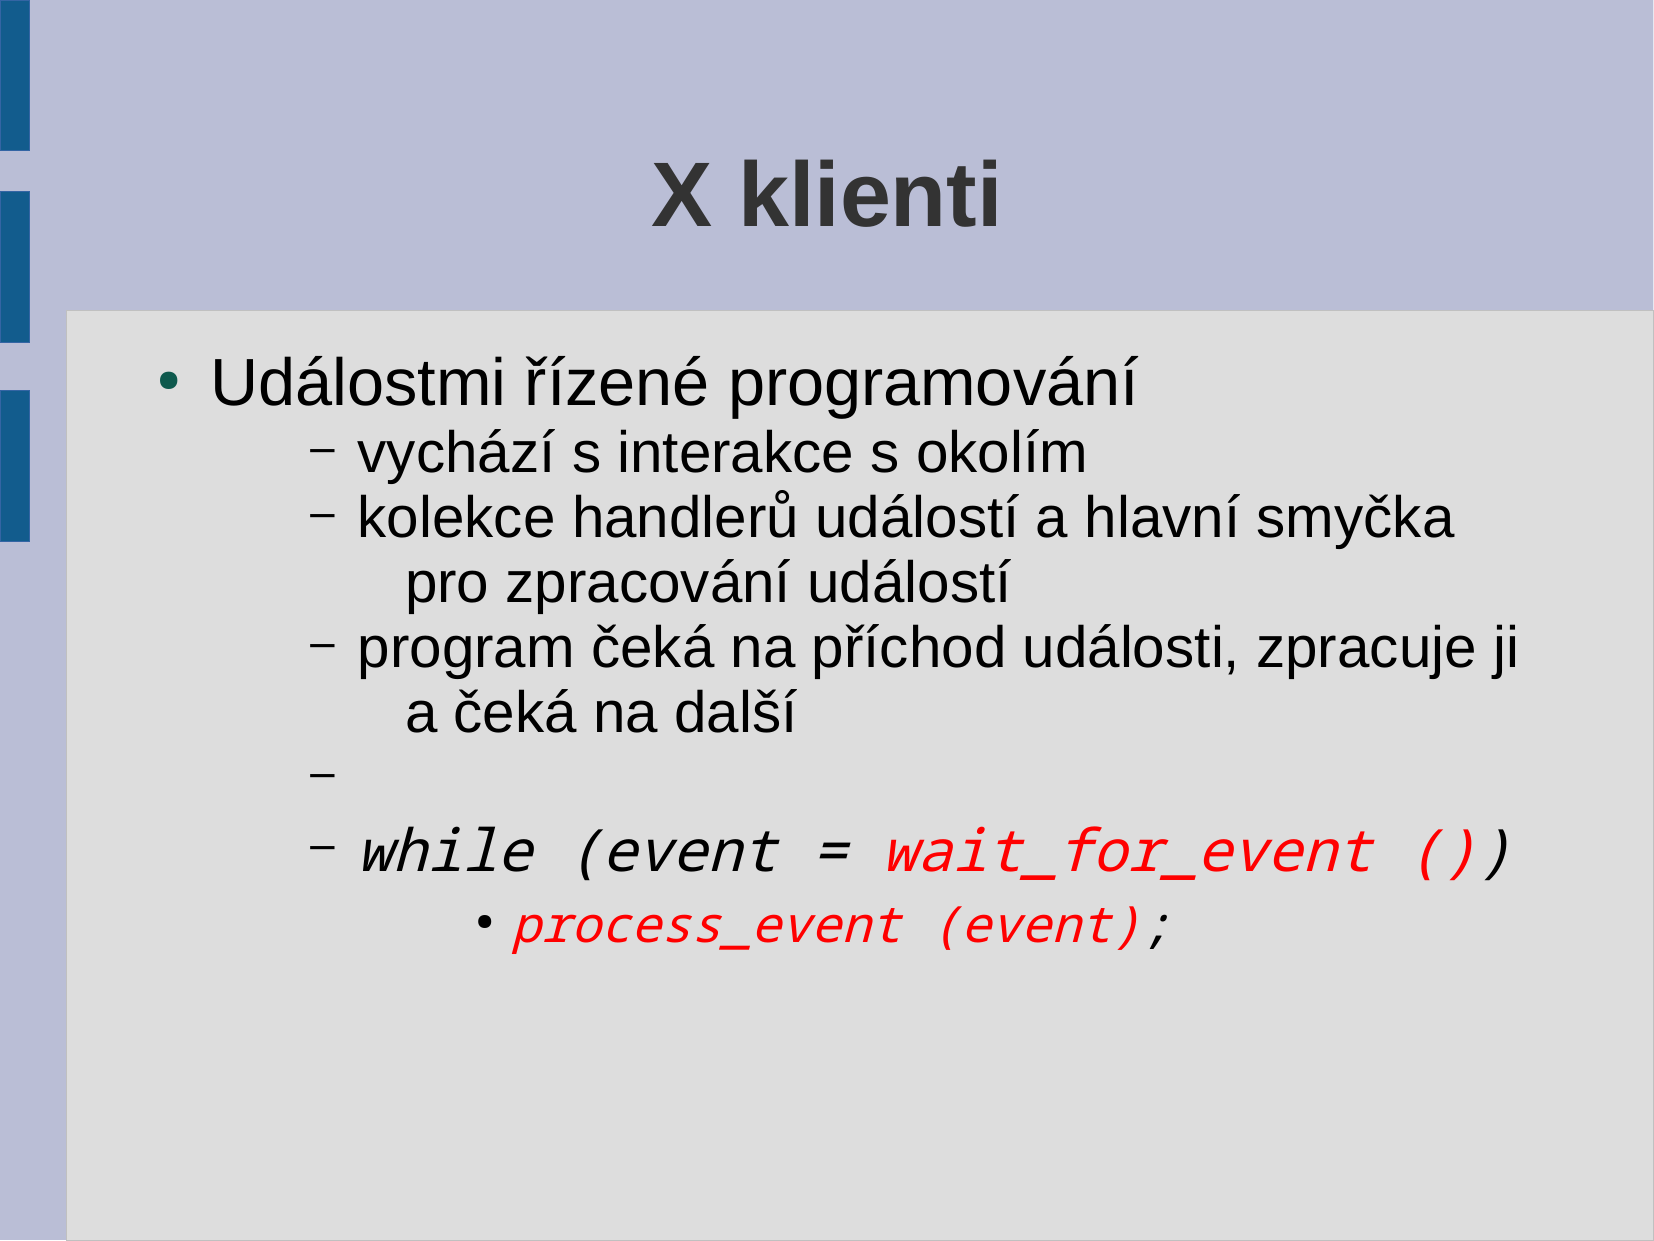

# X klienti
Událostmi řízené programování
vychází s interakce s okolím
kolekce handlerů událostí a hlavní smyčka pro zpracování událostí
program čeká na příchod události, zpracuje ji a čeká na další
while (event = wait_for_event ())
process_event (event);